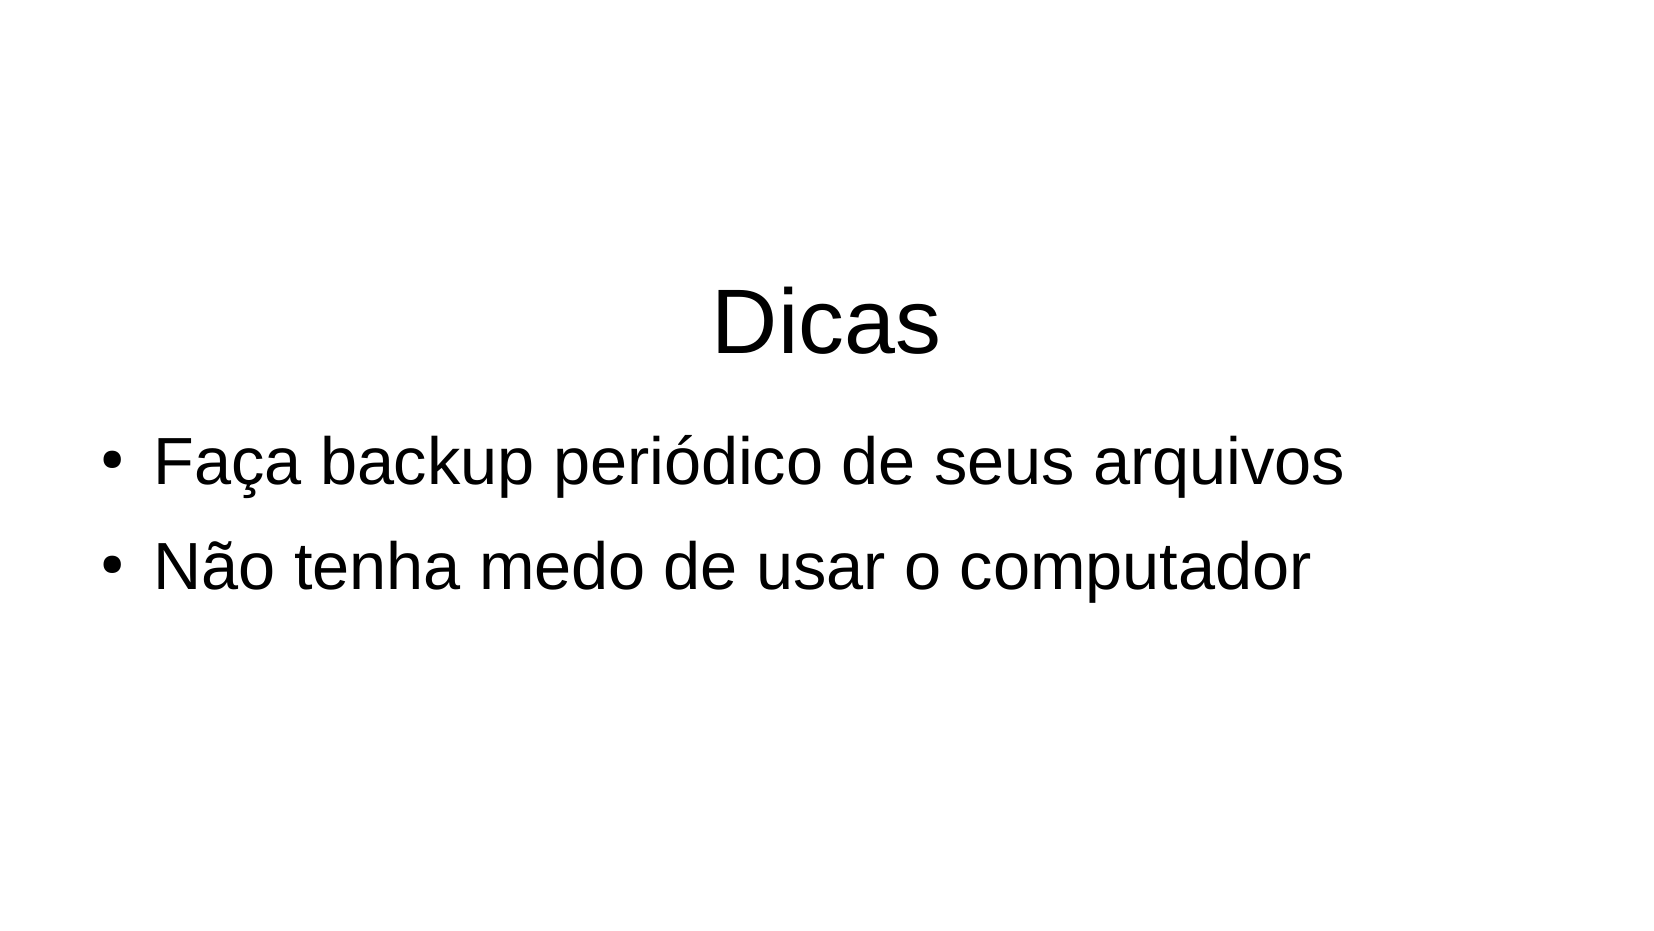

# Dicas
Faça backup periódico de seus arquivos
Não tenha medo de usar o computador